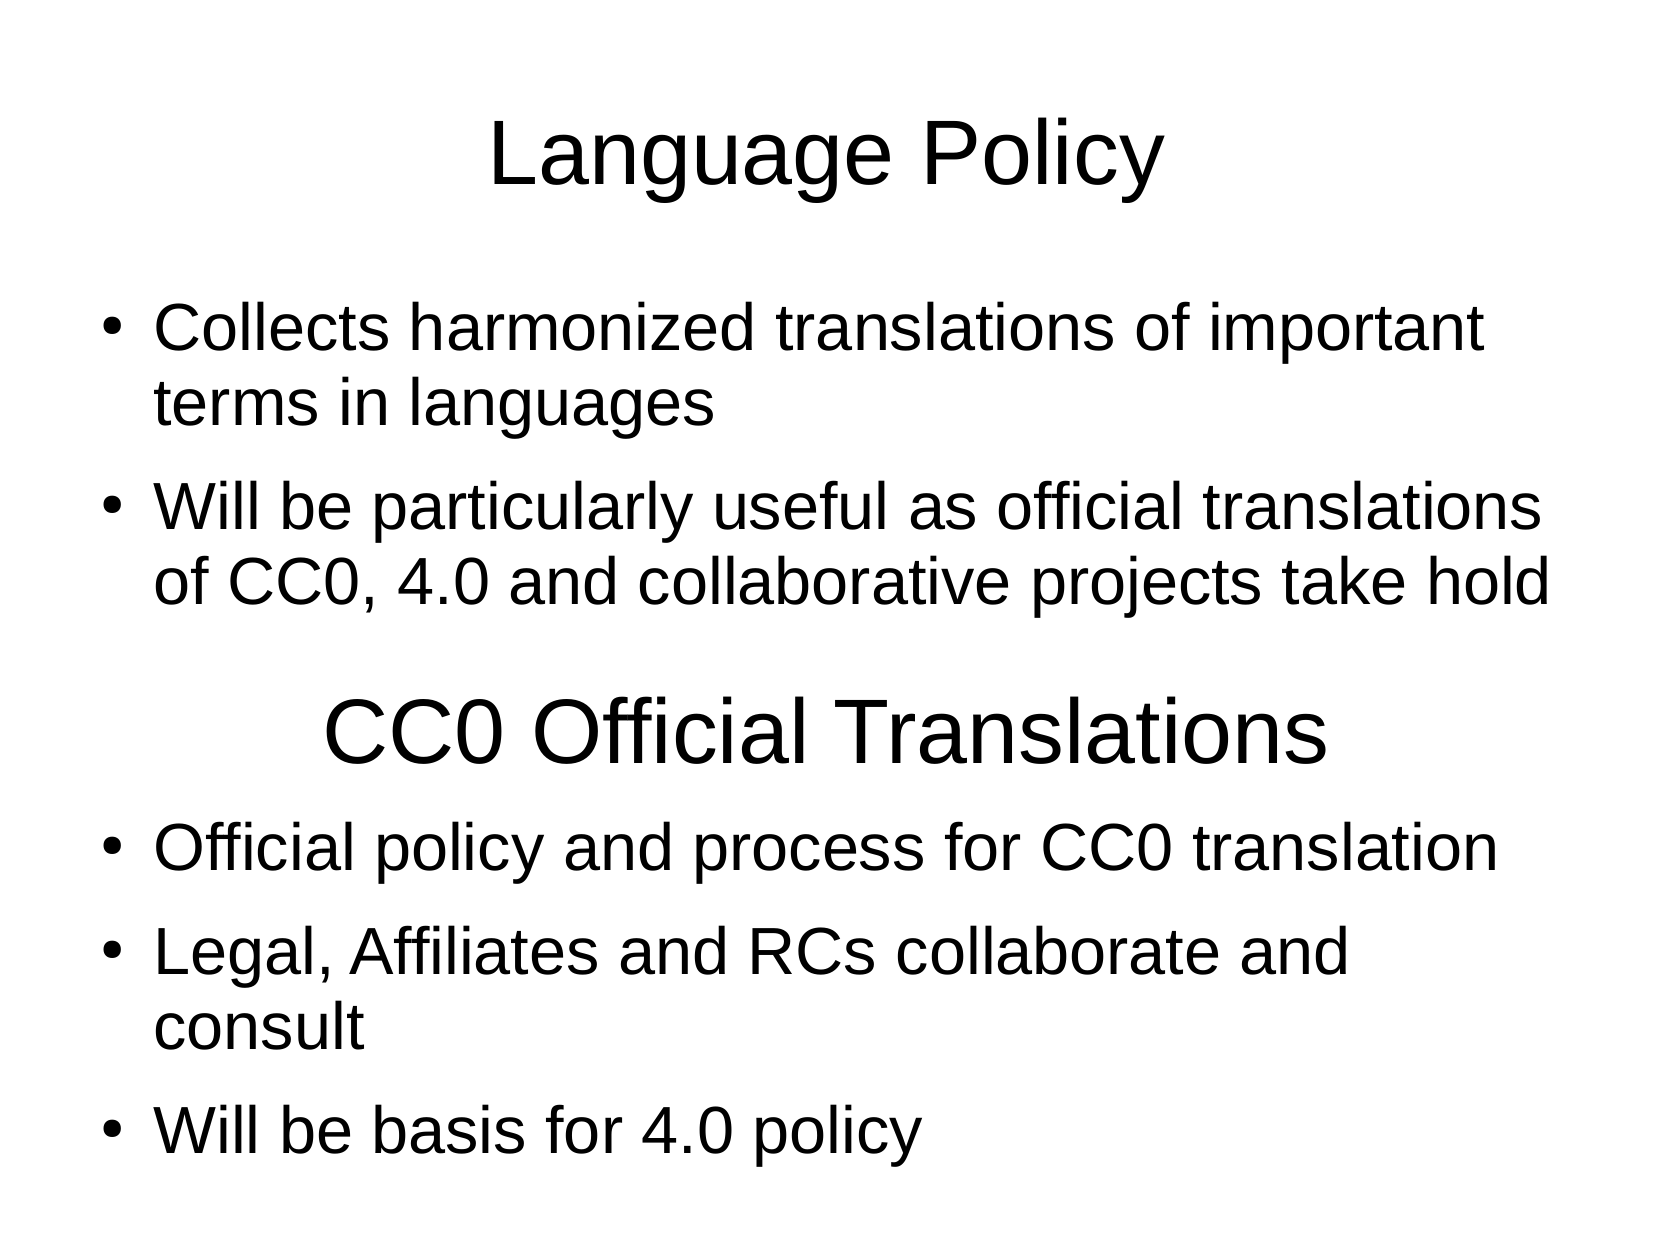

# Language Policy
Collects harmonized translations of important terms in languages
Will be particularly useful as official translations of CC0, 4.0 and collaborative projects take hold
CC0 Official Translations
Official policy and process for CC0 translation
Legal, Affiliates and RCs collaborate and consult
Will be basis for 4.0 policy